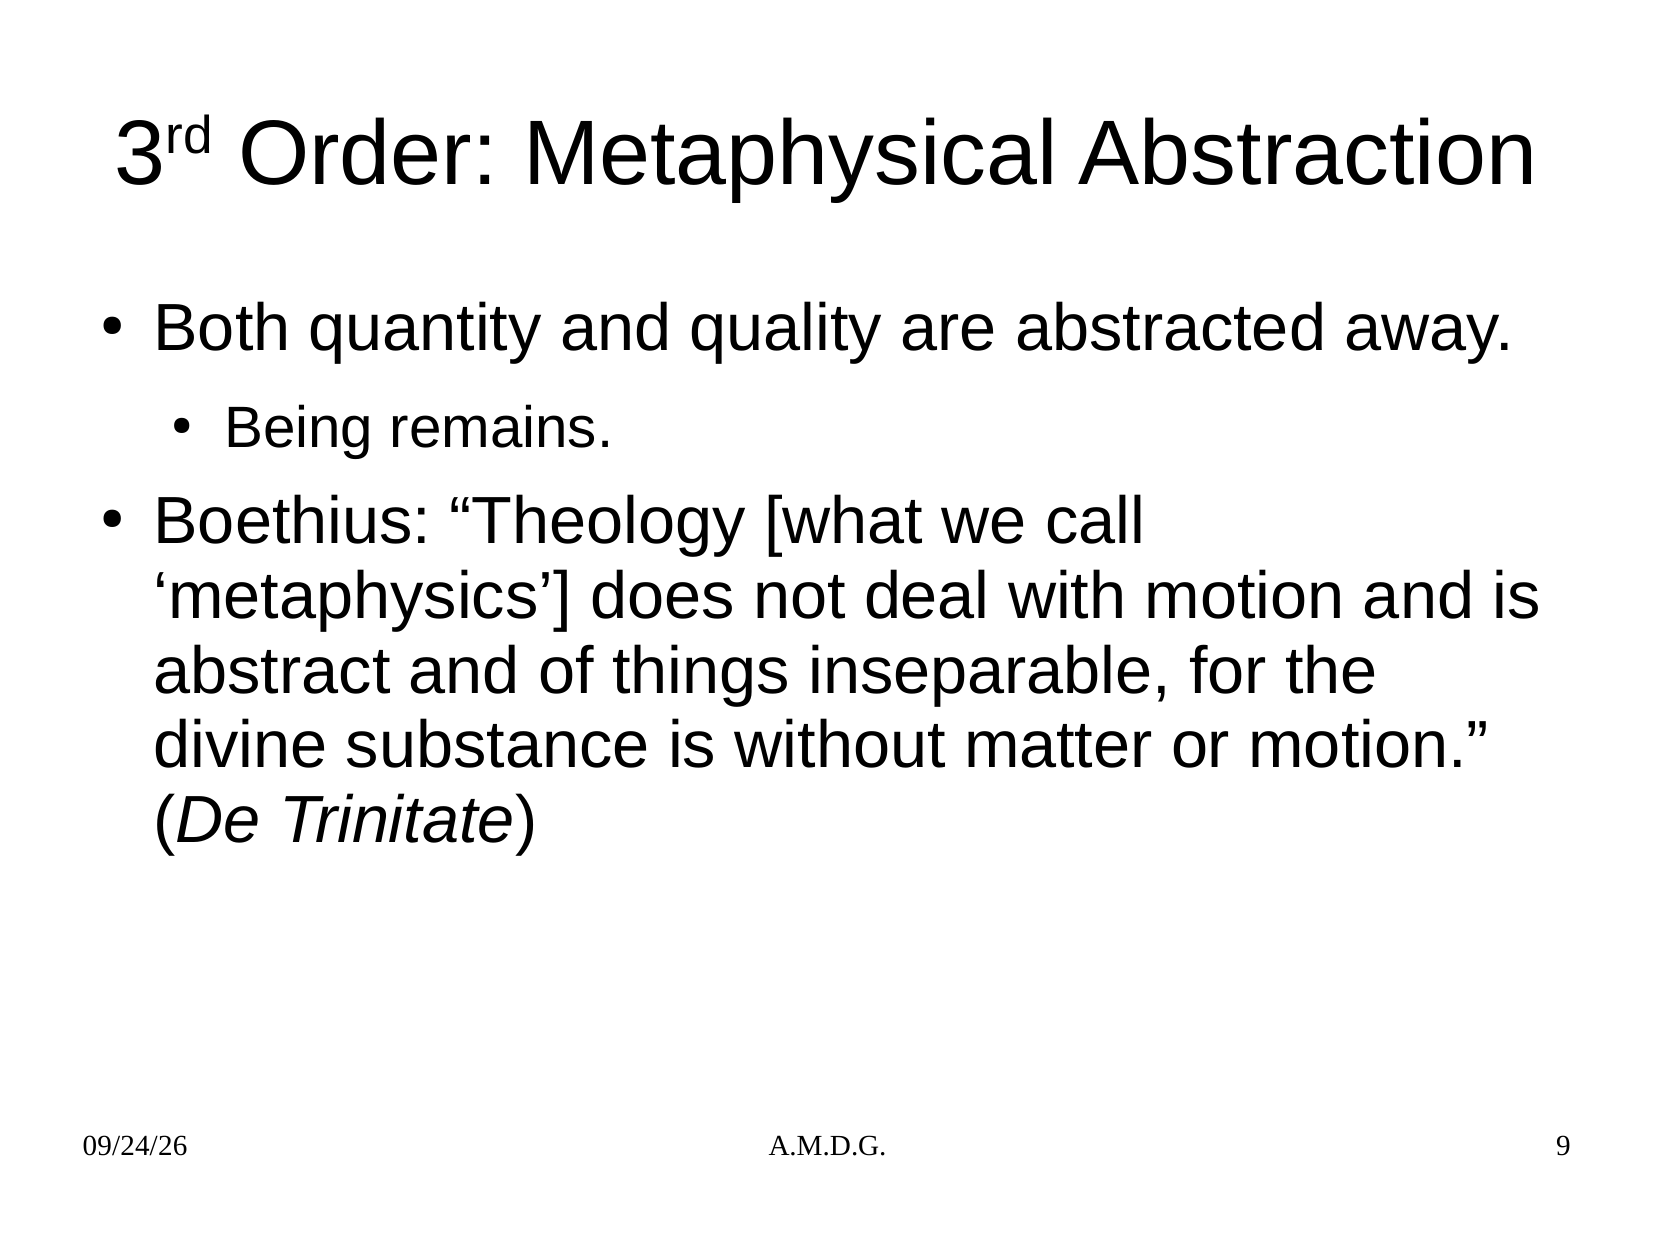

# 3rd Order: Metaphysical Abstraction
Both quantity and quality are abstracted away.
Being remains.
Boethius: “Theology [what we call ‘metaphysics’] does not deal with motion and is abstract and of things inseparable, for the divine substance is without matter or motion.” (De Trinitate)
A.M.D.G.
9